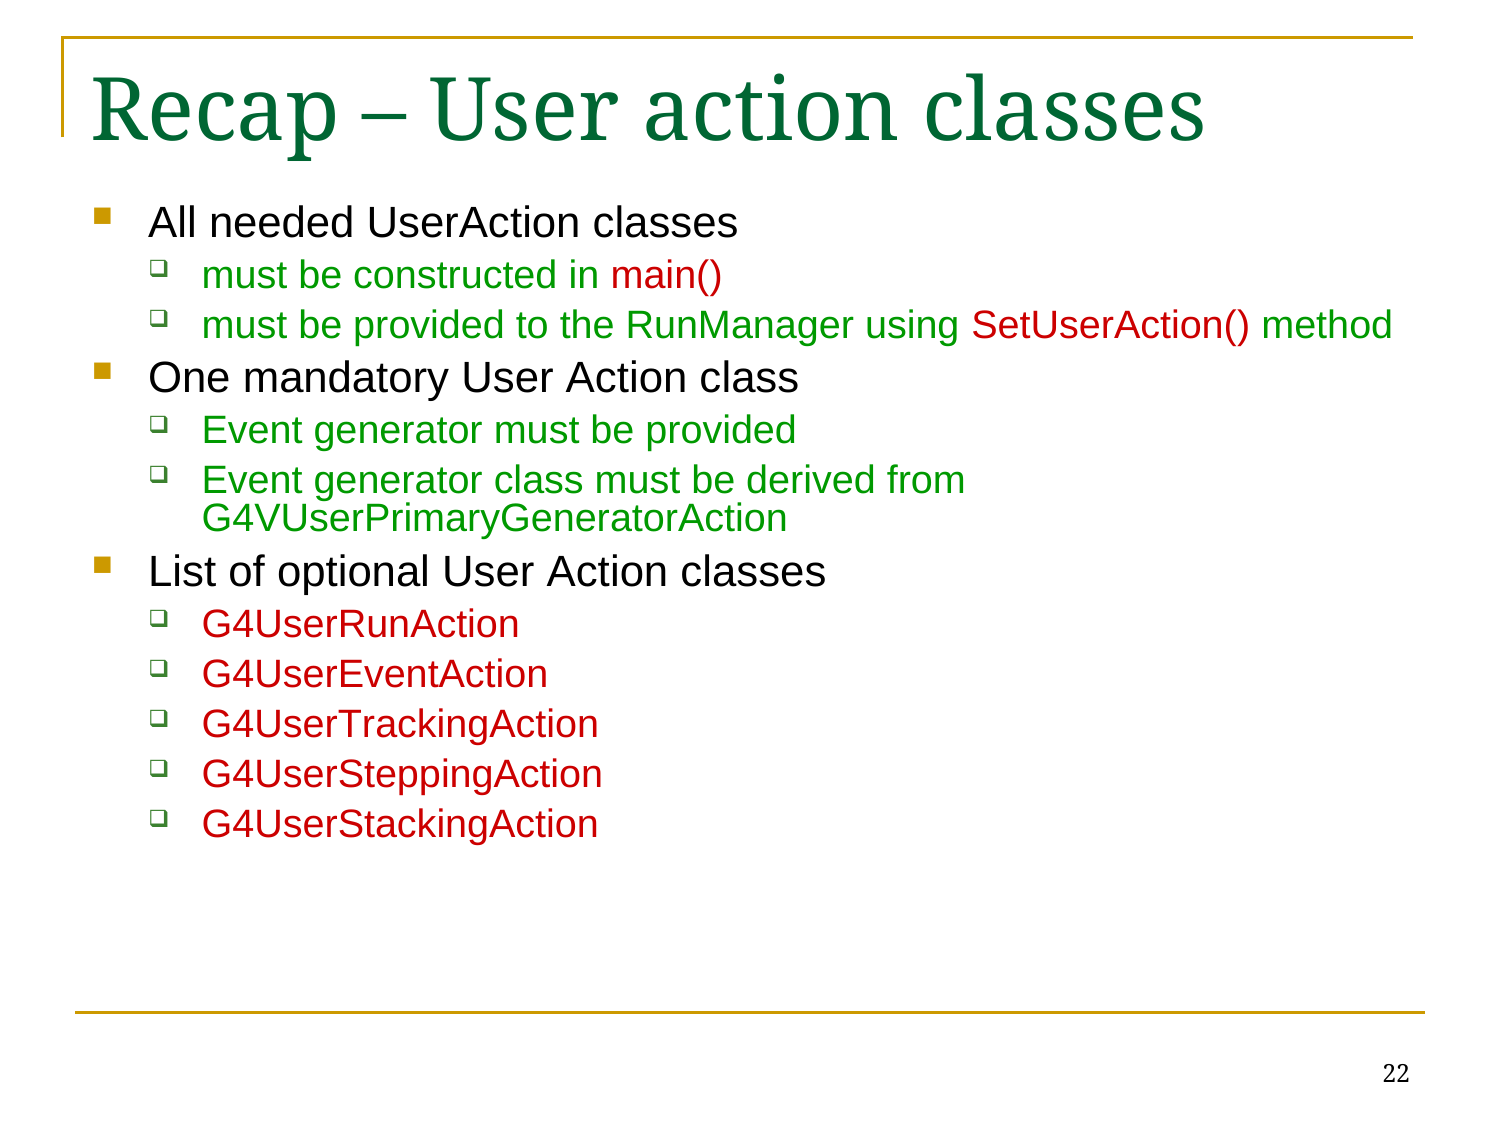

# Recap – User action classes
All needed UserAction classes
must be constructed in main()
must be provided to the RunManager using SetUserAction() method
One mandatory User Action class
Event generator must be provided
Event generator class must be derived from G4VUserPrimaryGeneratorAction
List of optional User Action classes
G4UserRunAction
G4UserEventAction
G4UserTrackingAction
G4UserSteppingAction
G4UserStackingAction